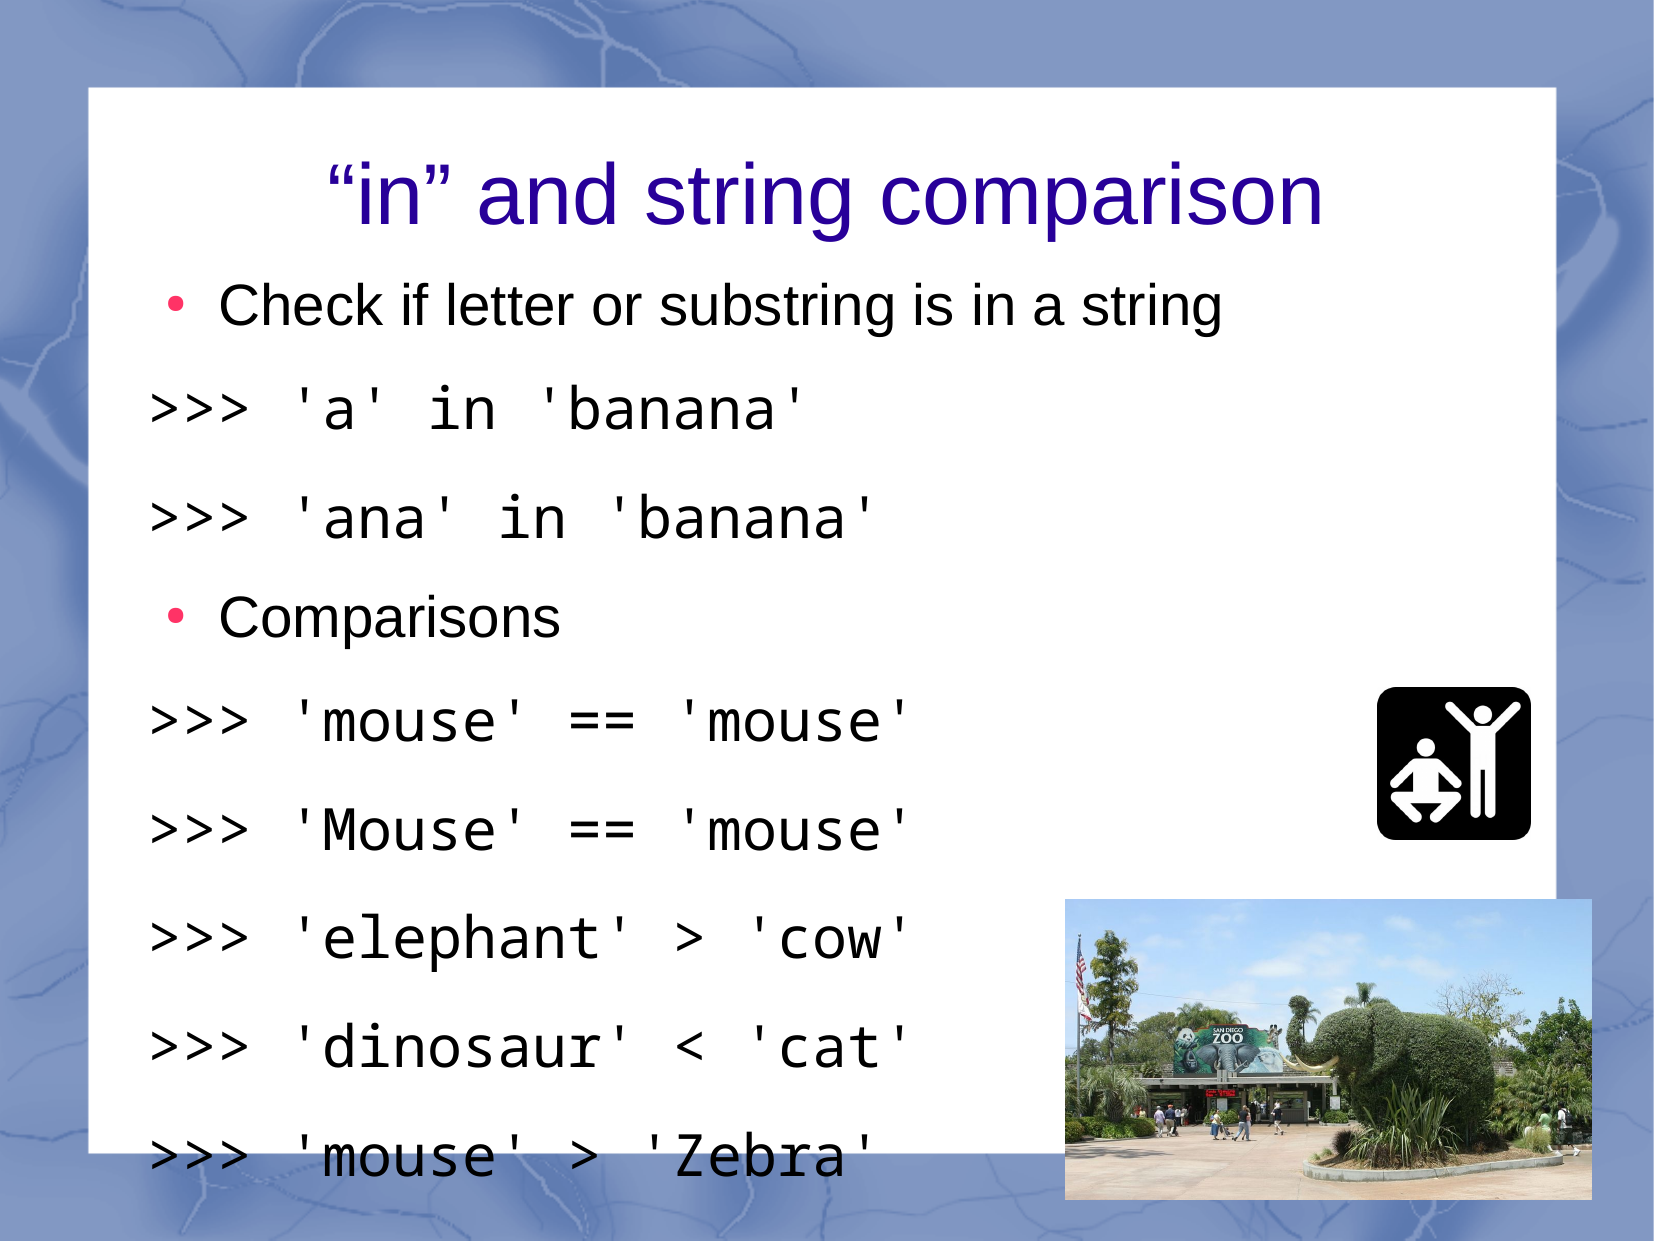

# “in” and string comparison
Check if letter or substring is in a string
>>> 'a' in 'banana'
>>> 'ana' in 'banana'
Comparisons
>>> 'mouse' == 'mouse'
>>> 'Mouse' == 'mouse'
>>> 'elephant' > 'cow'
>>> 'dinosaur' < 'cat'
>>> 'mouse' > 'Zebra'